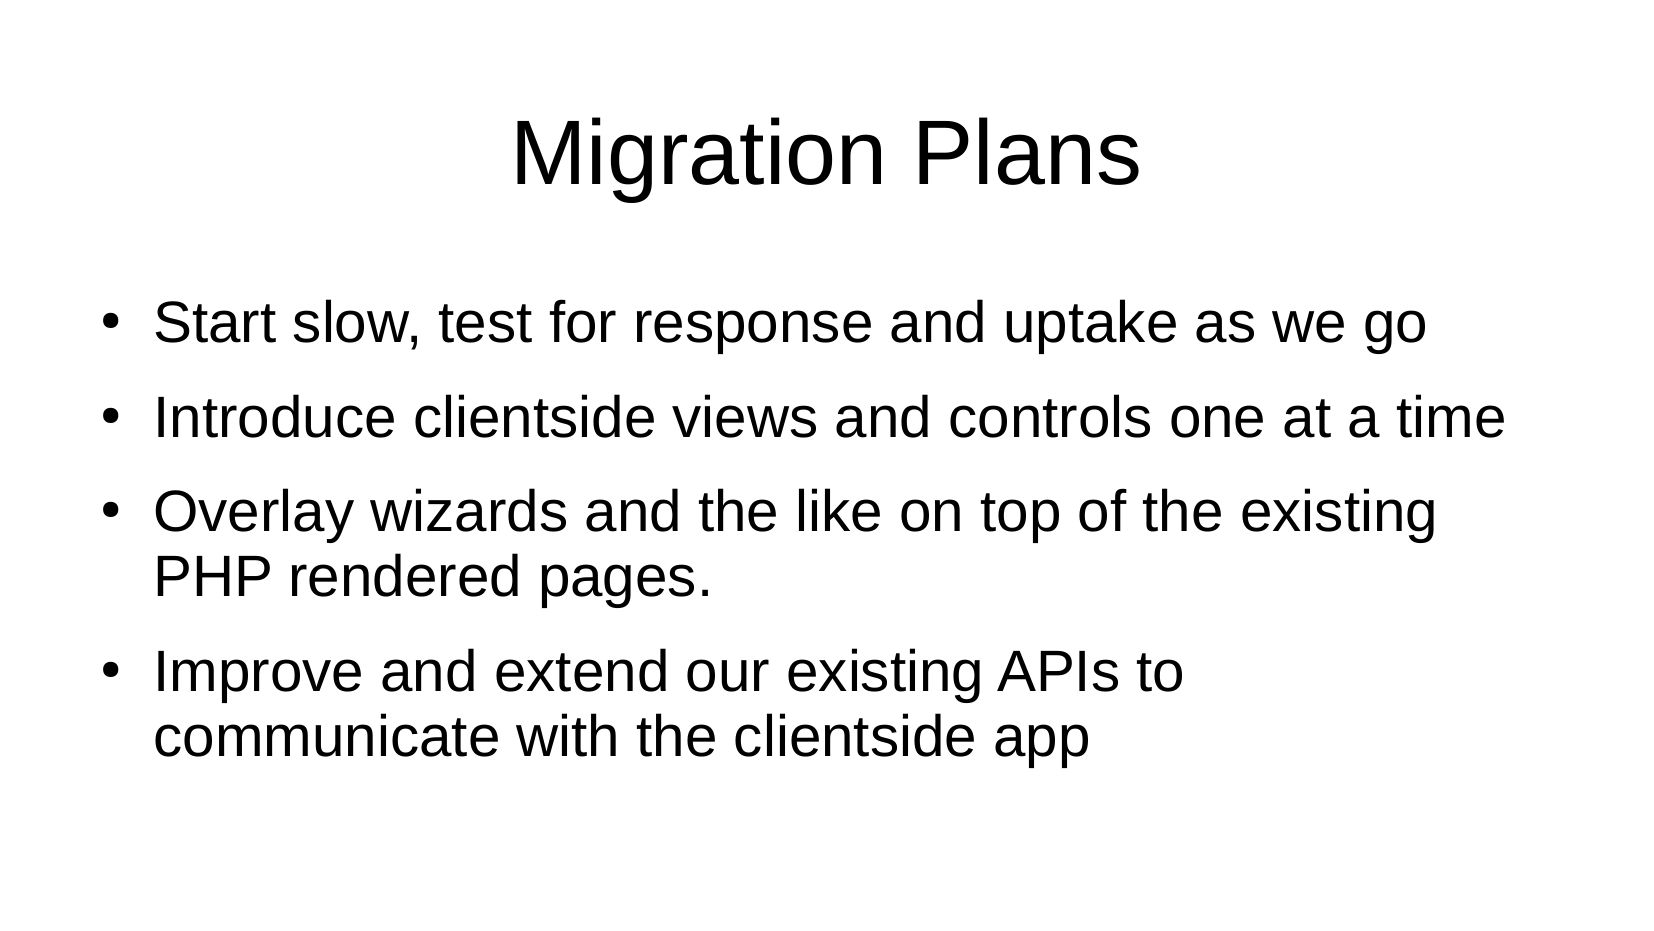

# Migration Plans
Start slow, test for response and uptake as we go
Introduce clientside views and controls one at a time
Overlay wizards and the like on top of the existing PHP rendered pages.
Improve and extend our existing APIs to communicate with the clientside app